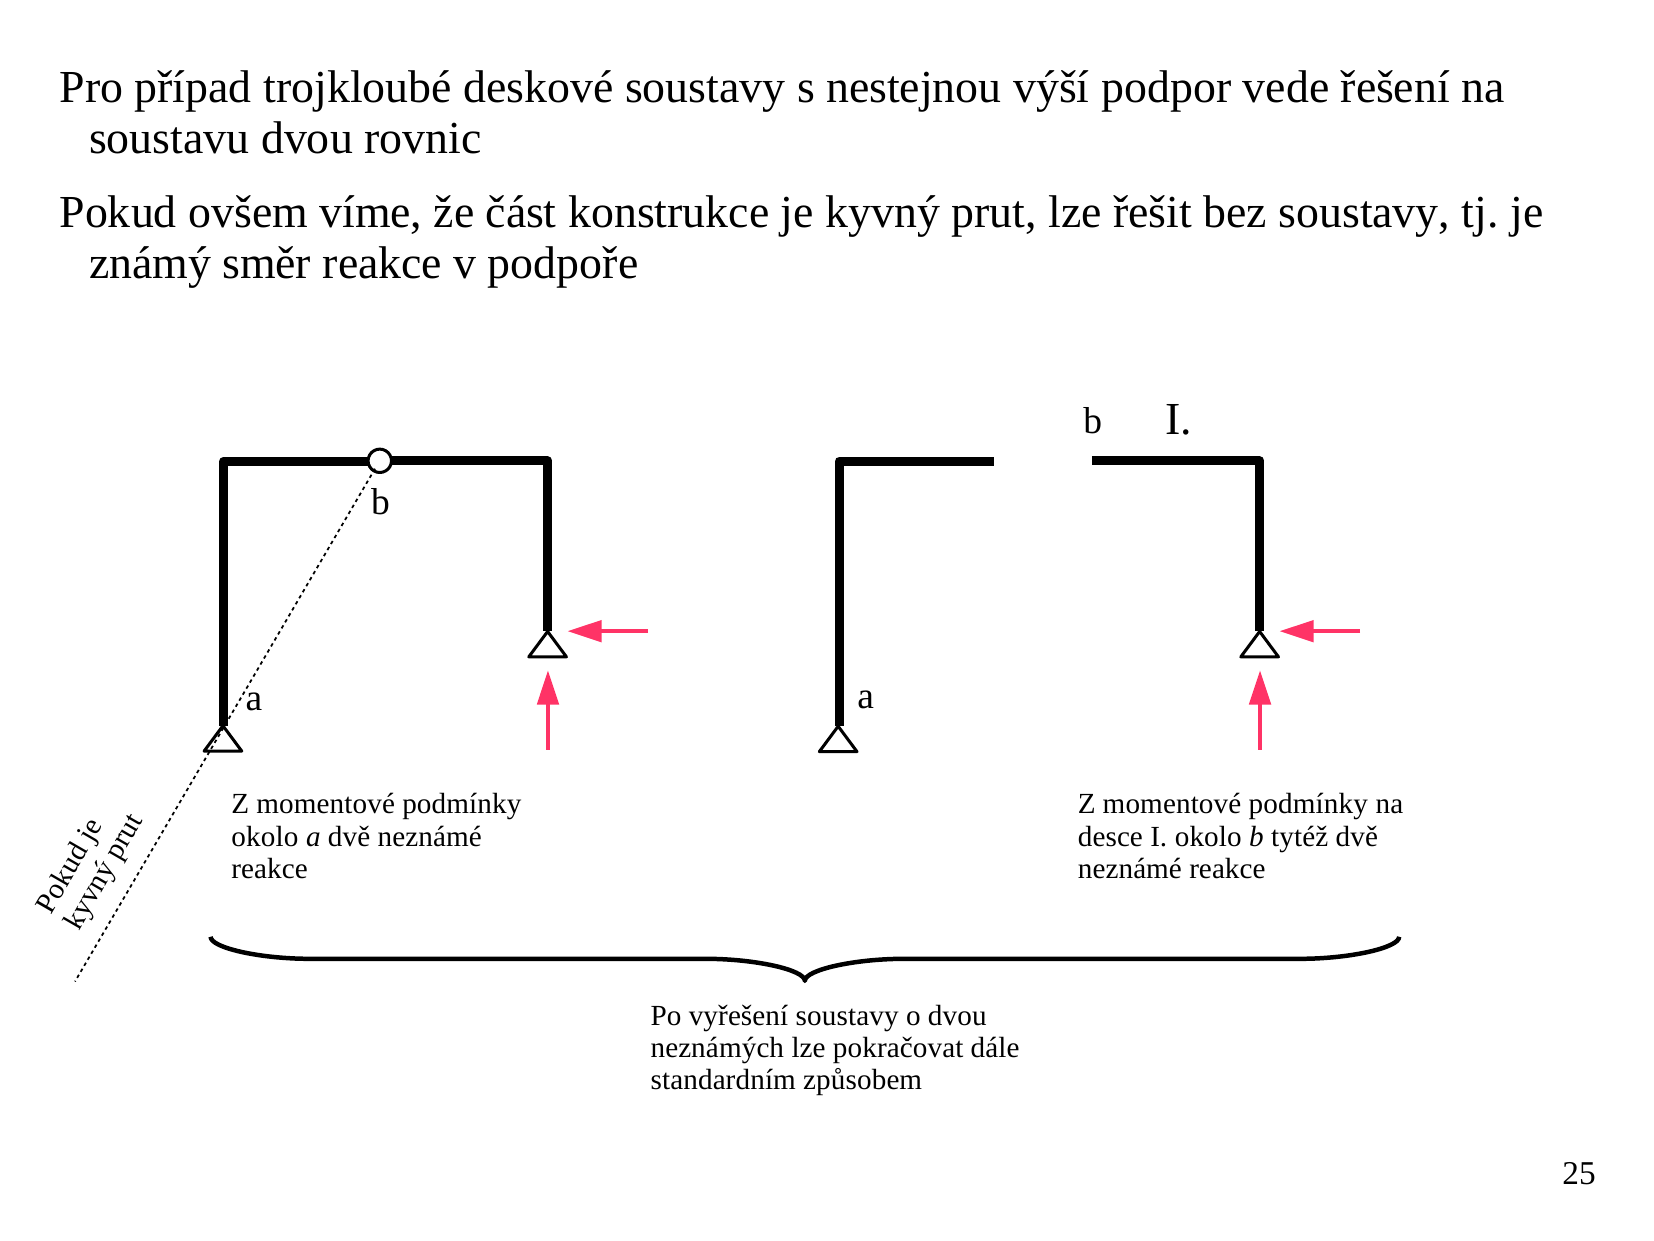

# Pro případ trojkloubé deskové soustavy s nestejnou výší podpor vede řešení na soustavu dvou rovnic
Pokud ovšem víme, že část konstrukce je kyvný prut, lze řešit bez soustavy, tj. je známý směr reakce v podpoře
I.
b
b
a
a
Z momentové podmínky okolo a dvě neznámé reakce
Z momentové podmínky na desce I. okolo b tytéž dvě neznámé reakce
Pokud je kyvný prut
Po vyřešení soustavy o dvou neznámých lze pokračovat dále standardním způsobem
25